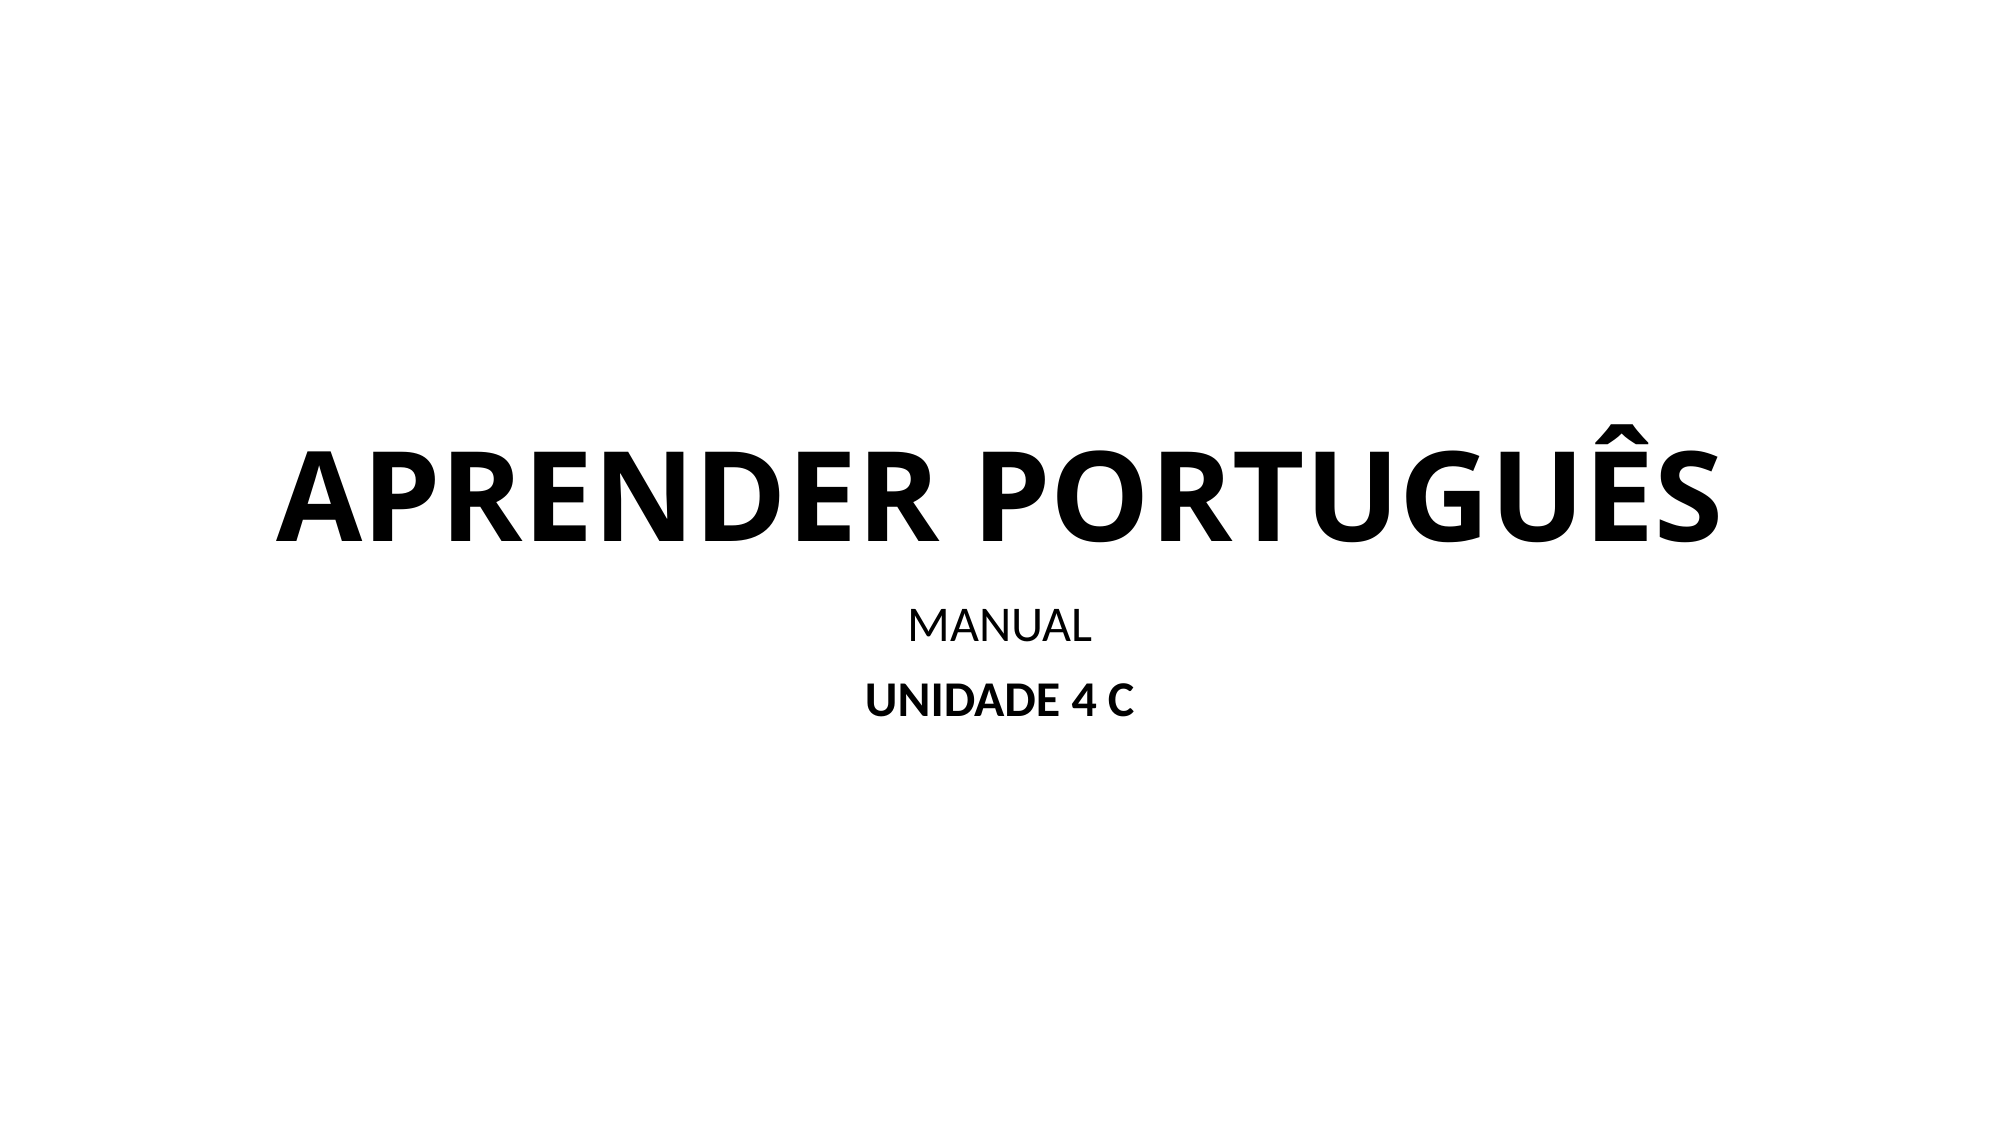

# APRENDER PORTUGUÊS
MANUAL
UNIDADE 4 C